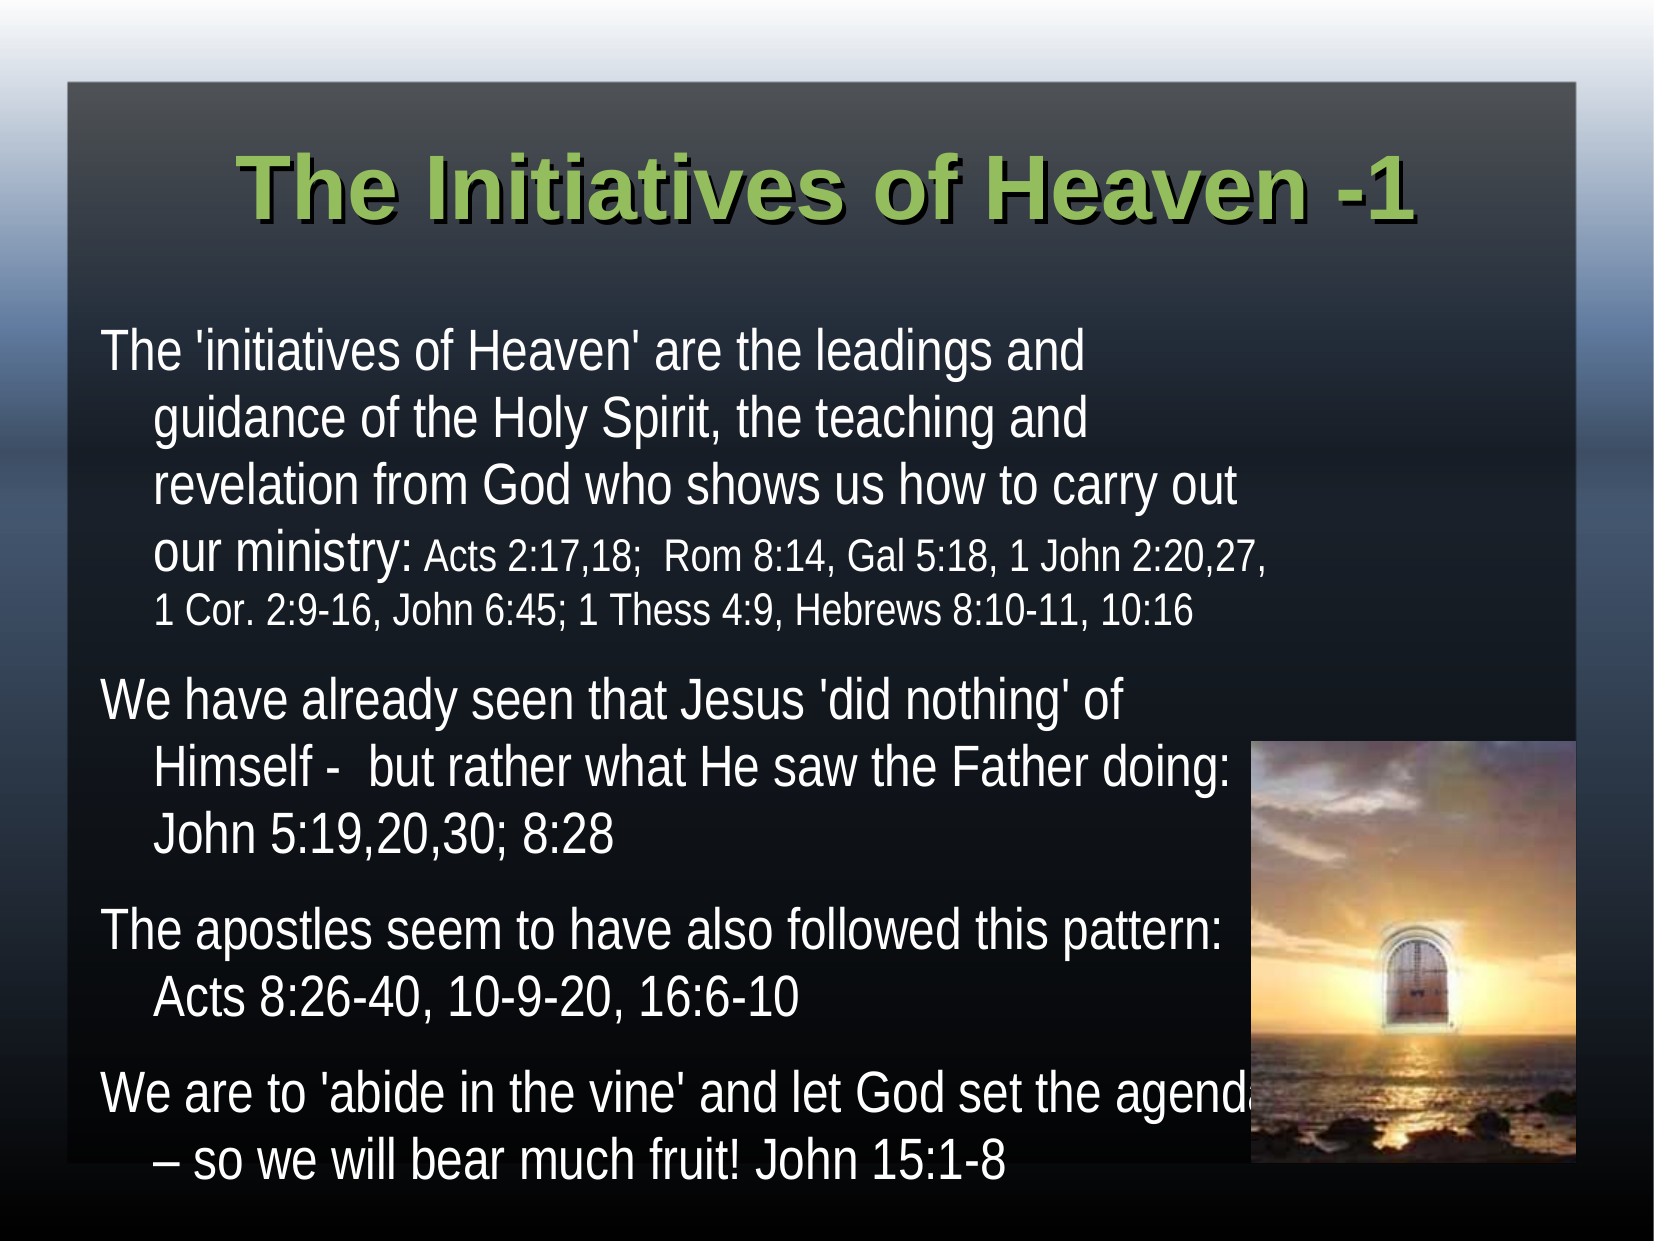

# The Initiatives of Heaven -1
The 'initiatives of Heaven' are the leadings and guidance of the Holy Spirit, the teaching and revelation from God who shows us how to carry out our ministry: Acts 2:17,18; Rom 8:14, Gal 5:18, 1 John 2:20,27, 1 Cor. 2:9-16, John 6:45; 1 Thess 4:9, Hebrews 8:10-11, 10:16
We have already seen that Jesus 'did nothing' of Himself - but rather what He saw the Father doing: John 5:19,20,30; 8:28
The apostles seem to have also followed this pattern: Acts 8:26-40, 10-9-20, 16:6-10
We are to 'abide in the vine' and let God set the agenda – so we will bear much fruit! John 15:1-8